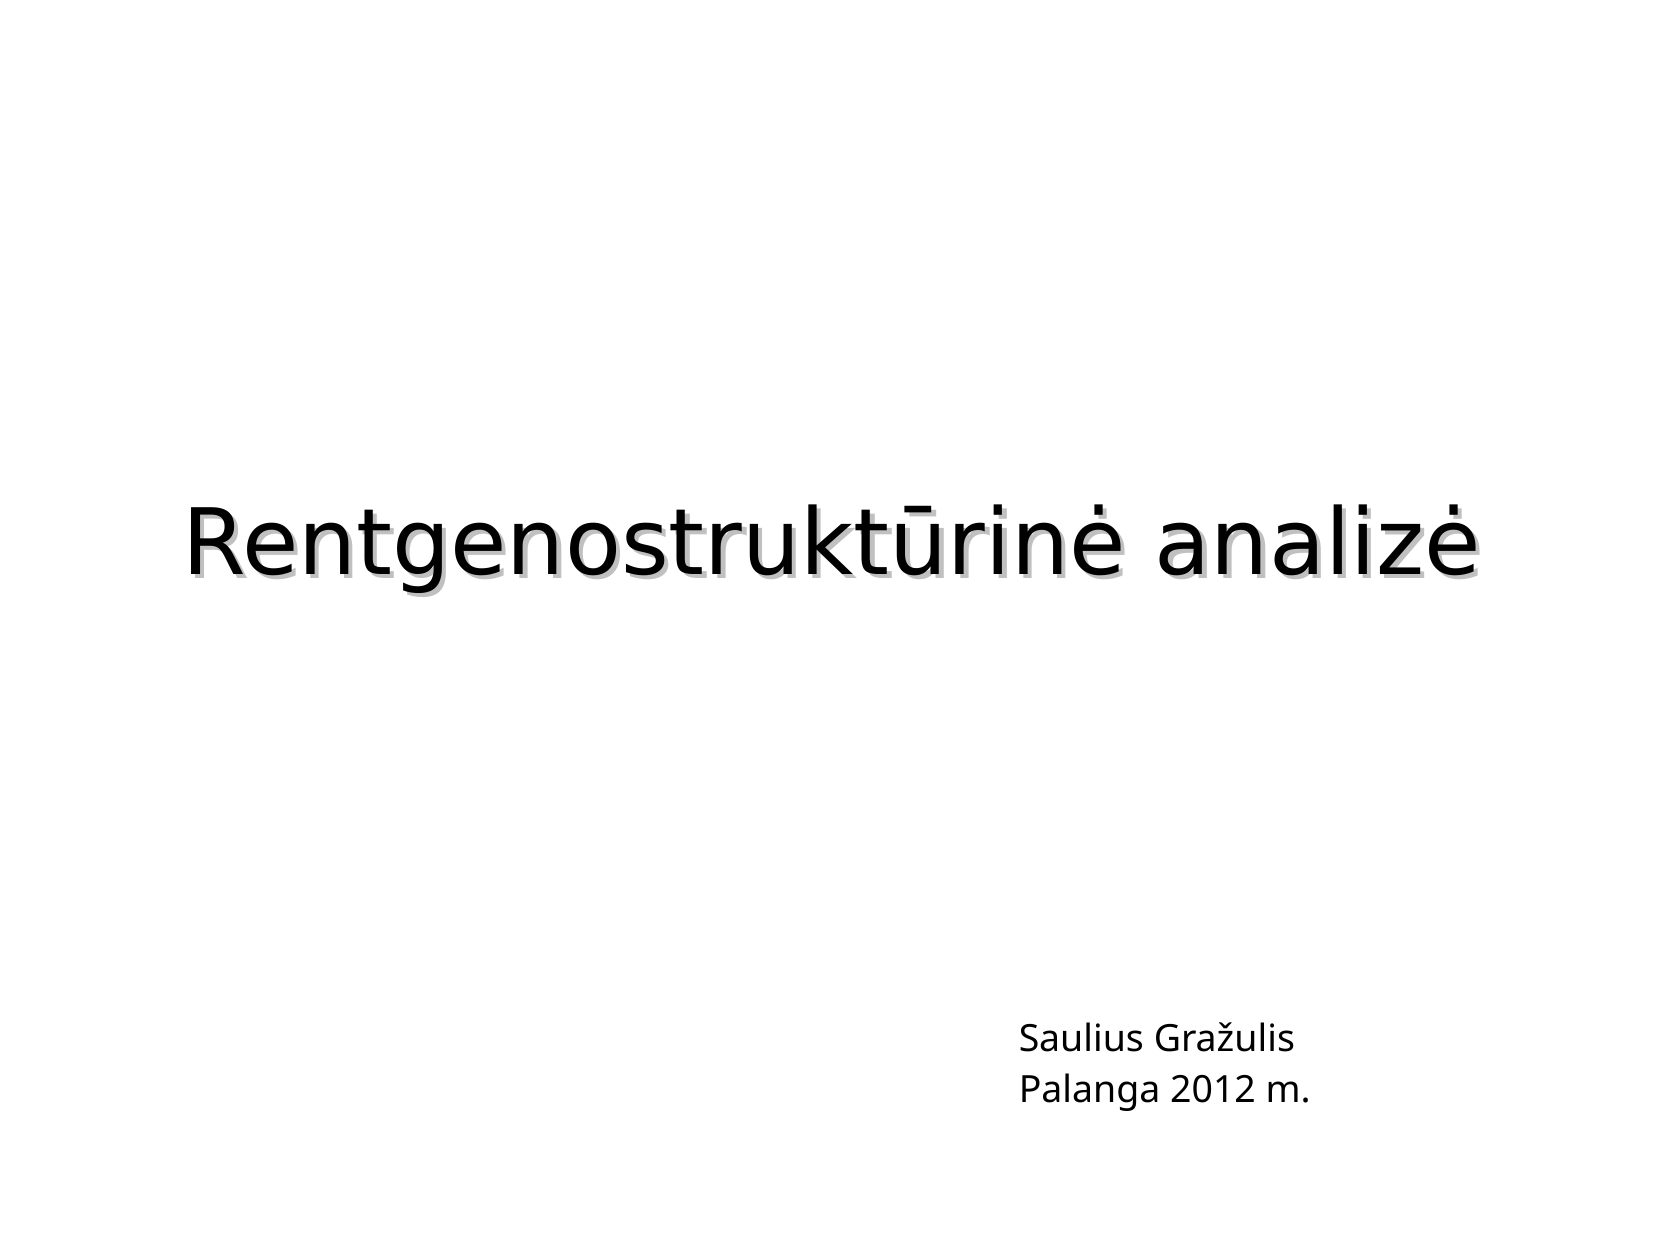

# Rentgenostruktūrinė analizė
Saulius Gražulis
Palanga 2012 m.